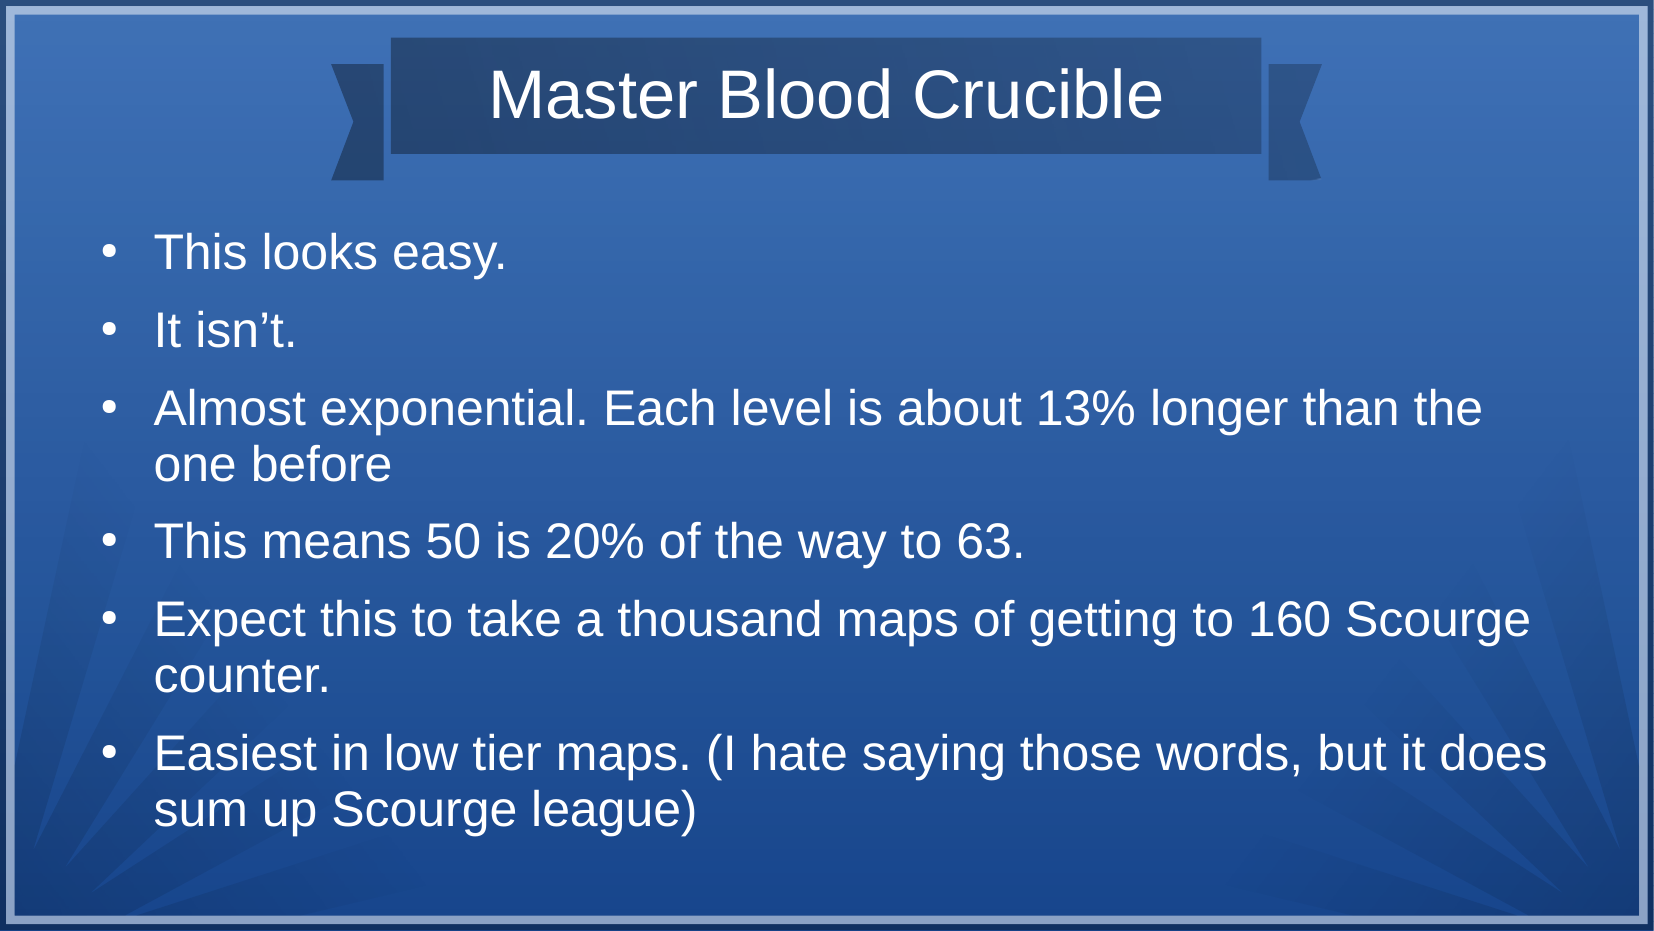

# Master Blood Crucible
This looks easy.
It isn’t.
Almost exponential. Each level is about 13% longer than the one before
This means 50 is 20% of the way to 63.
Expect this to take a thousand maps of getting to 160 Scourge counter.
Easiest in low tier maps. (I hate saying those words, but it does sum up Scourge league)